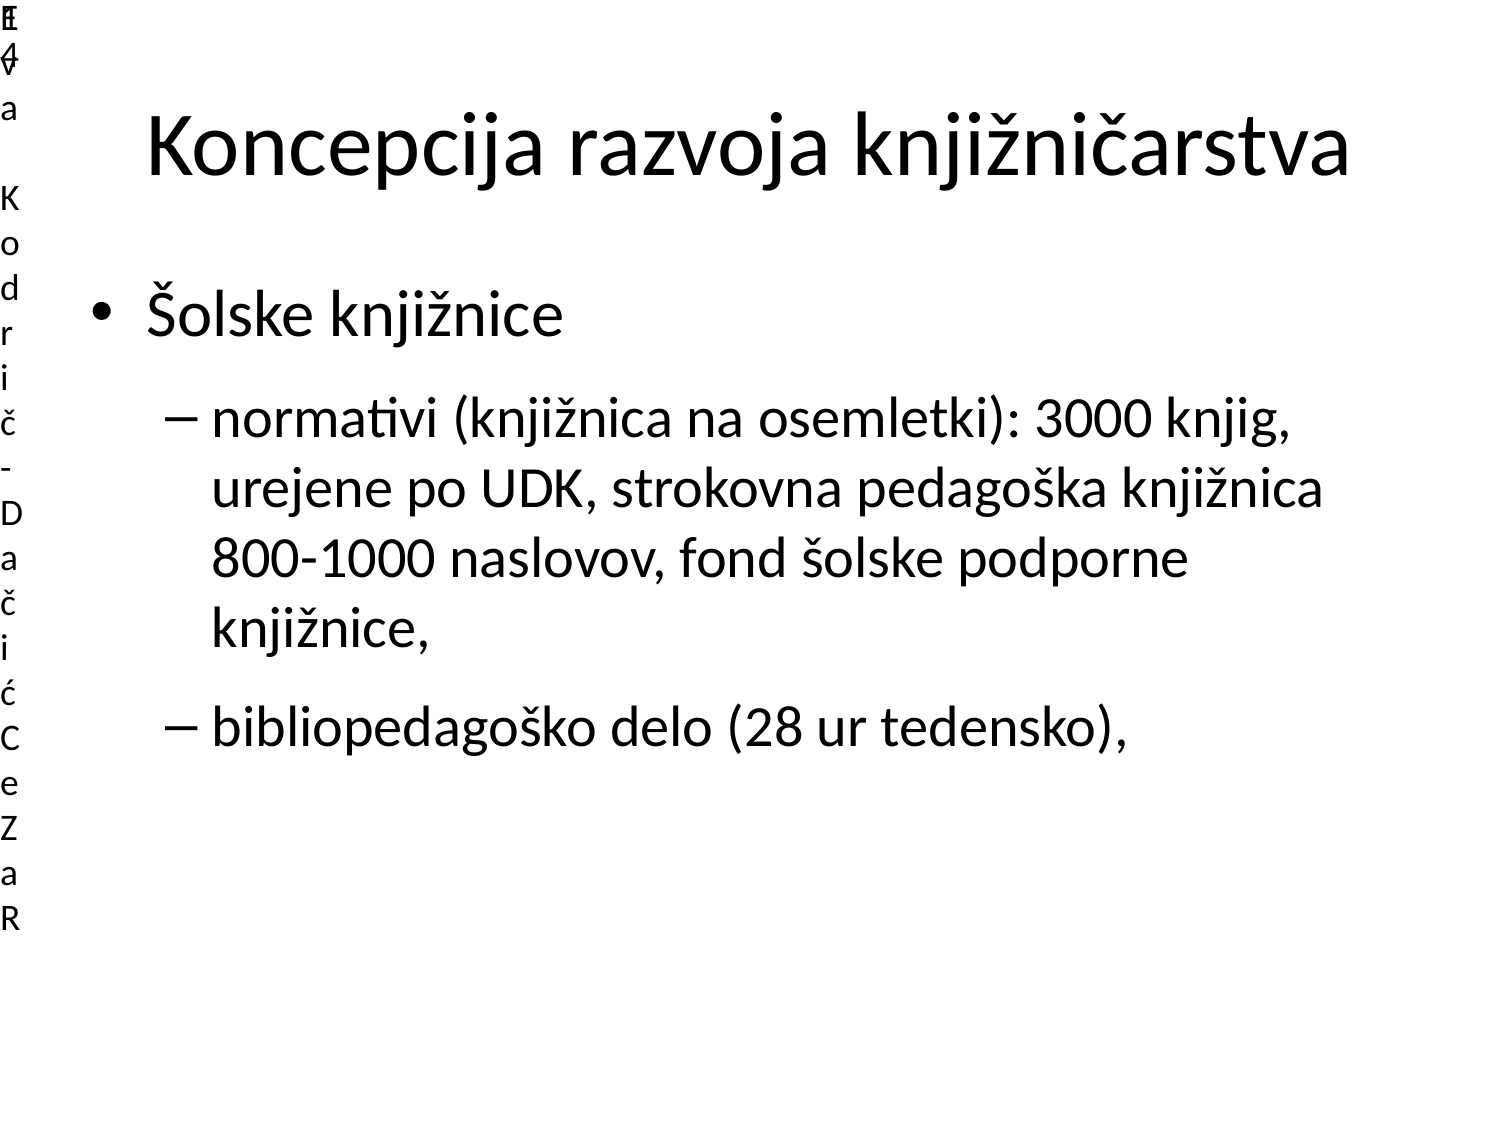

Eva Kodrič-Dačić
CeZaR
# Koncepcija razvoja knjižničarstva
Šolske knjižnice
normativi (knjižnica na osemletki): 3000 knjig, urejene po UDK, strokovna pedagoška knjižnica 800-1000 naslovov, fond šolske podporne knjižnice,
bibliopedagoško delo (28 ur tedensko),